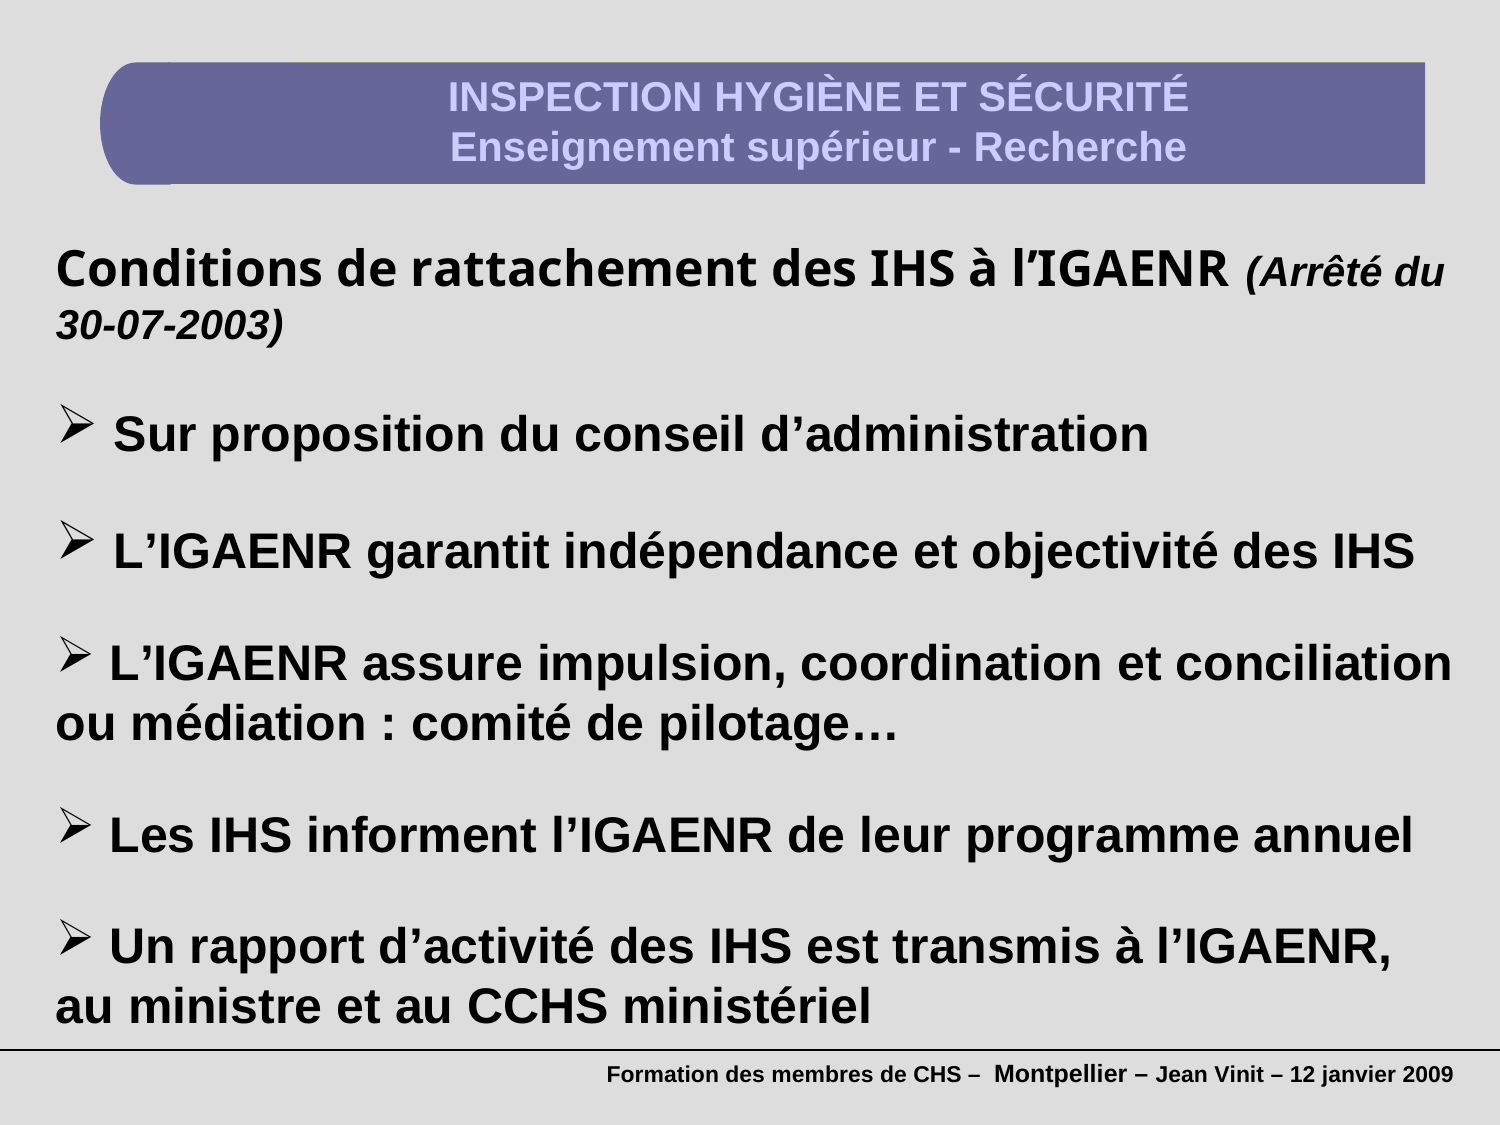

#
Conditions de rattachement des IHS à l’IGAENR (Arrêté du 30-07-2003)
 Sur proposition du conseil d’administration
 L’IGAENR garantit indépendance et objectivité des IHS
 L’IGAENR assure impulsion, coordination et conciliation ou médiation : comité de pilotage…
 Les IHS informent l’IGAENR de leur programme annuel
 Un rapport d’activité des IHS est transmis à l’IGAENR, au ministre et au CCHS ministériel